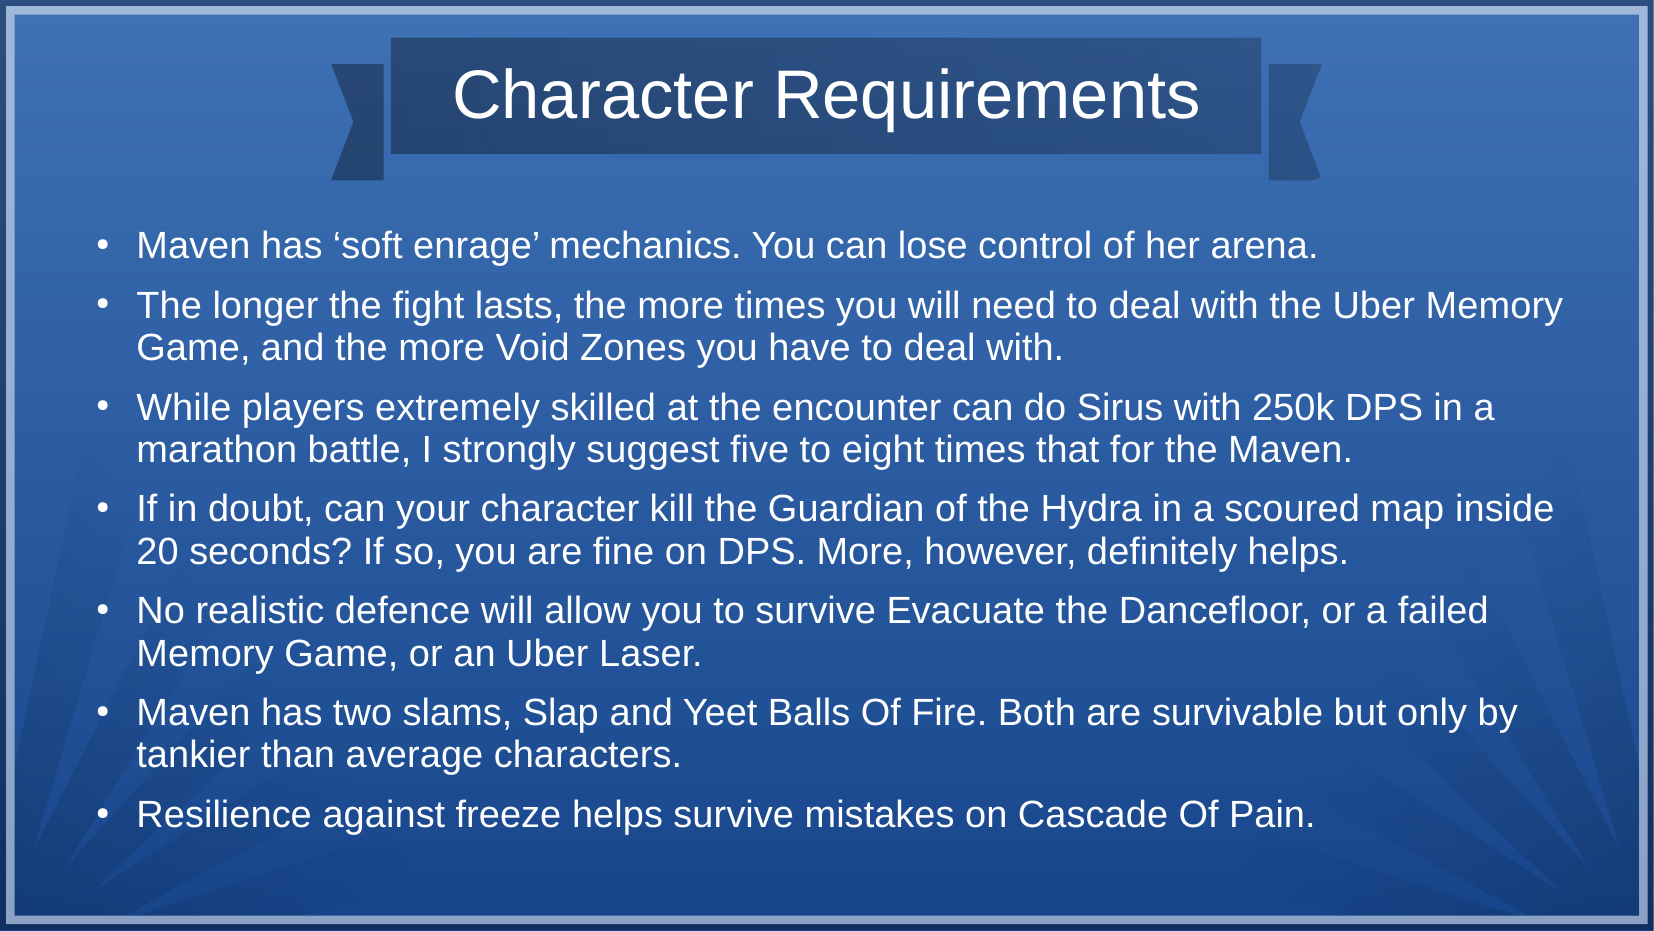

# Character Requirements
Maven has ‘soft enrage’ mechanics. You can lose control of her arena.
The longer the fight lasts, the more times you will need to deal with the Uber Memory Game, and the more Void Zones you have to deal with.
While players extremely skilled at the encounter can do Sirus with 250k DPS in a marathon battle, I strongly suggest five to eight times that for the Maven.
If in doubt, can your character kill the Guardian of the Hydra in a scoured map inside 20 seconds? If so, you are fine on DPS. More, however, definitely helps.
No realistic defence will allow you to survive Evacuate the Dancefloor, or a failed Memory Game, or an Uber Laser.
Maven has two slams, Slap and Yeet Balls Of Fire. Both are survivable but only by tankier than average characters.
Resilience against freeze helps survive mistakes on Cascade Of Pain.